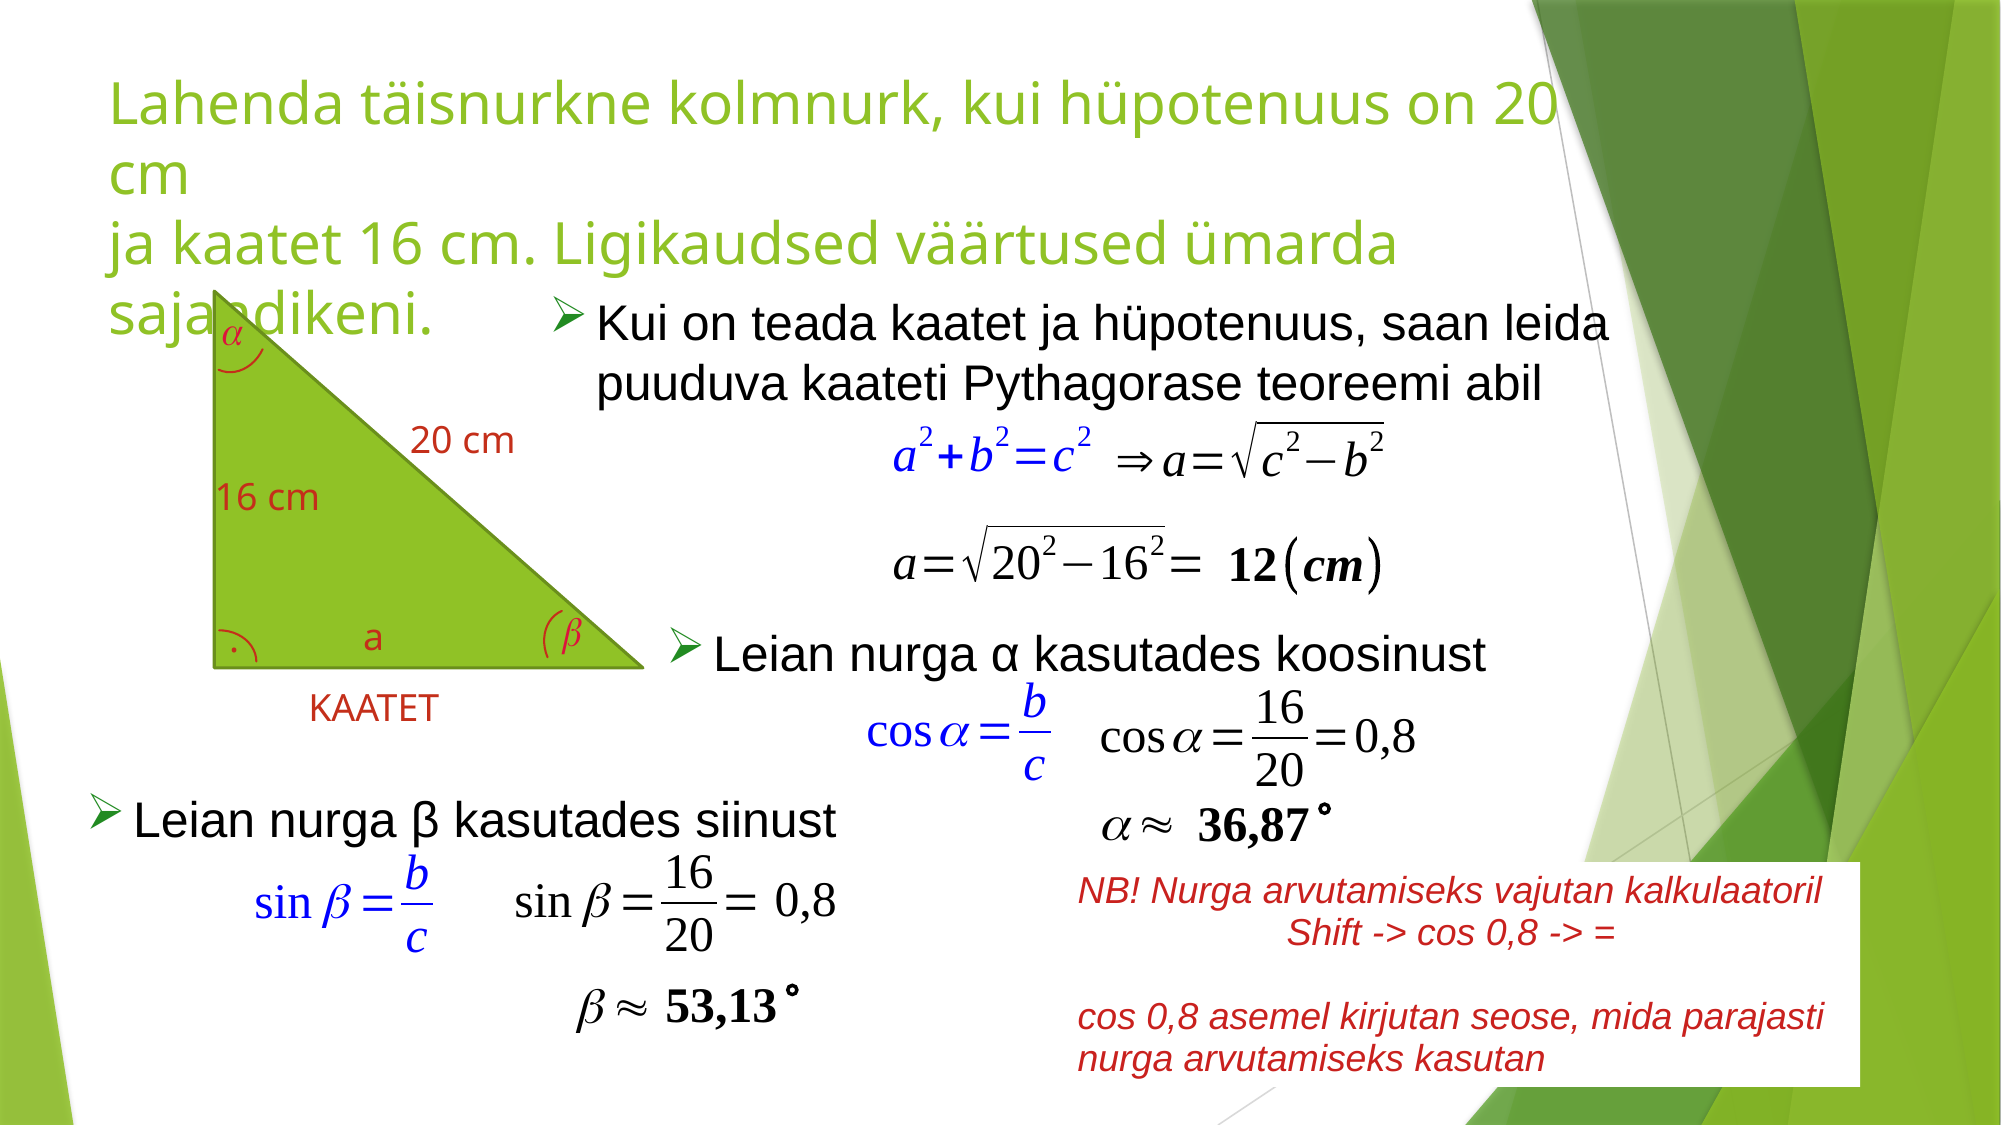

# Lahenda täisnurkne kolmnurk, kui hüpotenuus on 20 cm ja kaatet 16 cm. Ligikaudsed väärtused ümarda sajandikeni.
Kui on teada kaatet ja hüpotenuus, saan leida
puuduva kaateti Pythagorase teoreemi abil
20 cm
16 cm
a
.
Leian nurga α kasutades koosinust
KAATET
Leian nurga β kasutades siinust
NB! Nurga arvutamiseks vajutan kalkulaatoril
Shift -> cos 0,8 -> =
cos 0,8 asemel kirjutan seose, mida parajasti nurga arvutamiseks kasutan